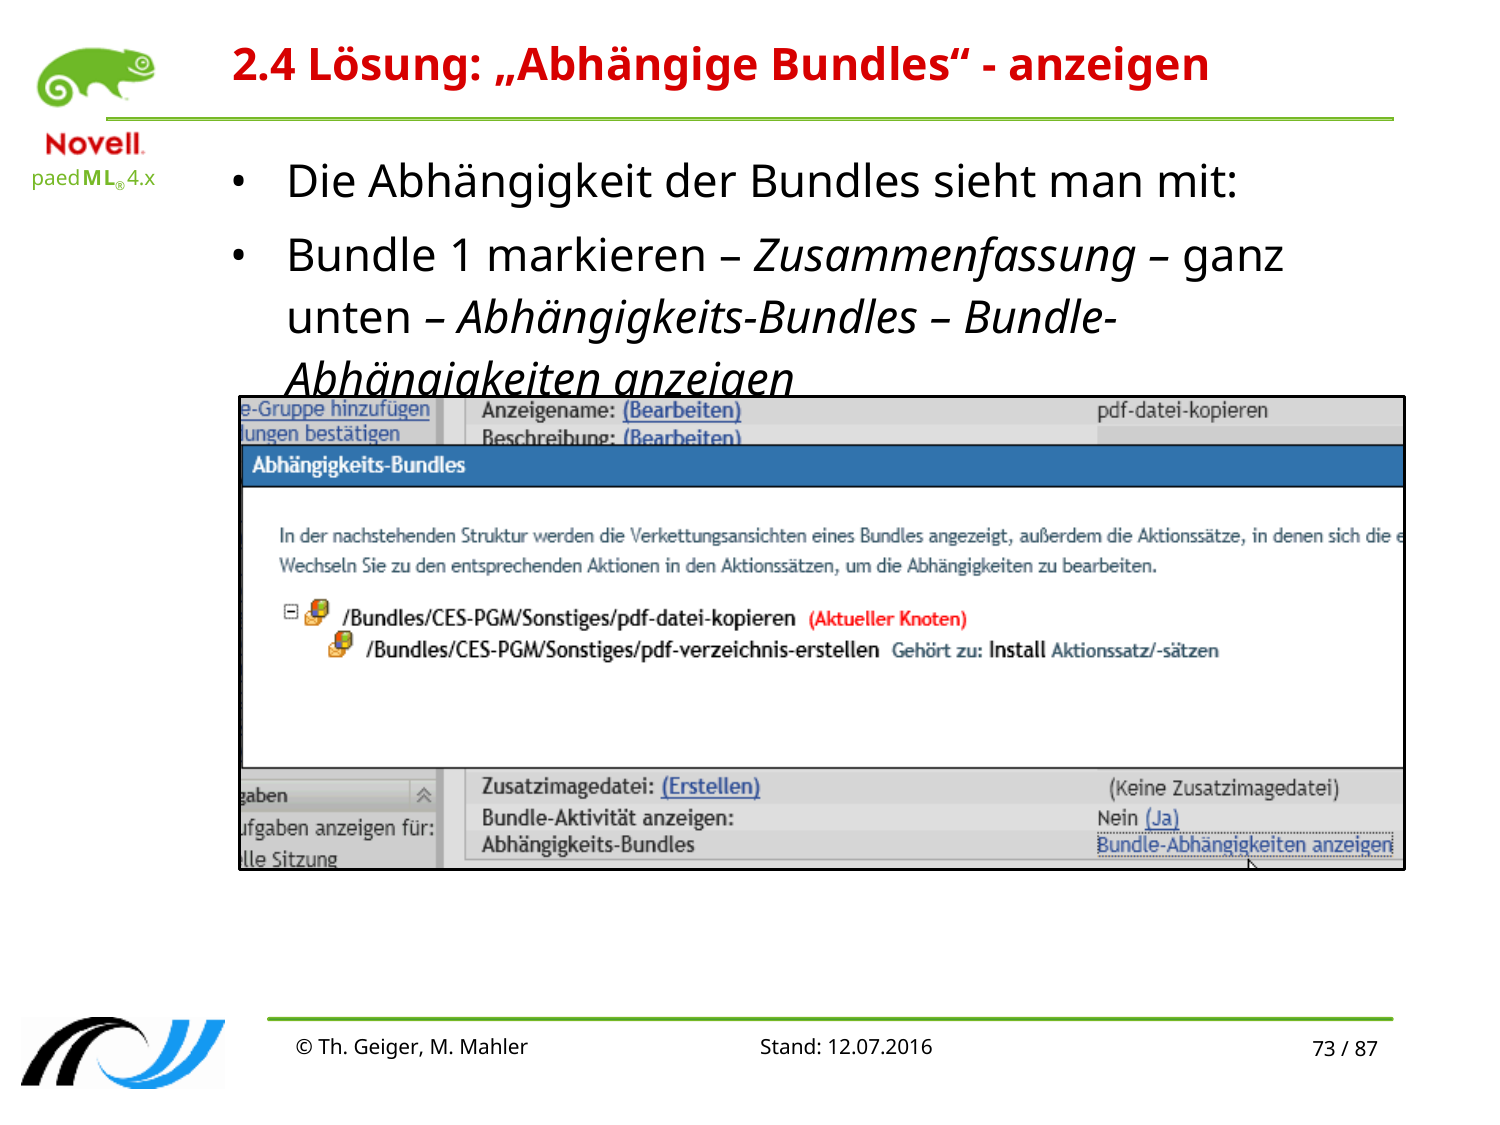

# 2.4 Lösung: „Abhängige Bundles“ - anzeigen
Die Abhängigkeit der Bundles sieht man mit:
Bundle 1 markieren – Zusammenfassung – ganz unten – Abhängigkeits-Bundles – Bundle-Abhängigkeiten anzeigen
© Th. Geiger, M. Mahler
12.07.2016
73